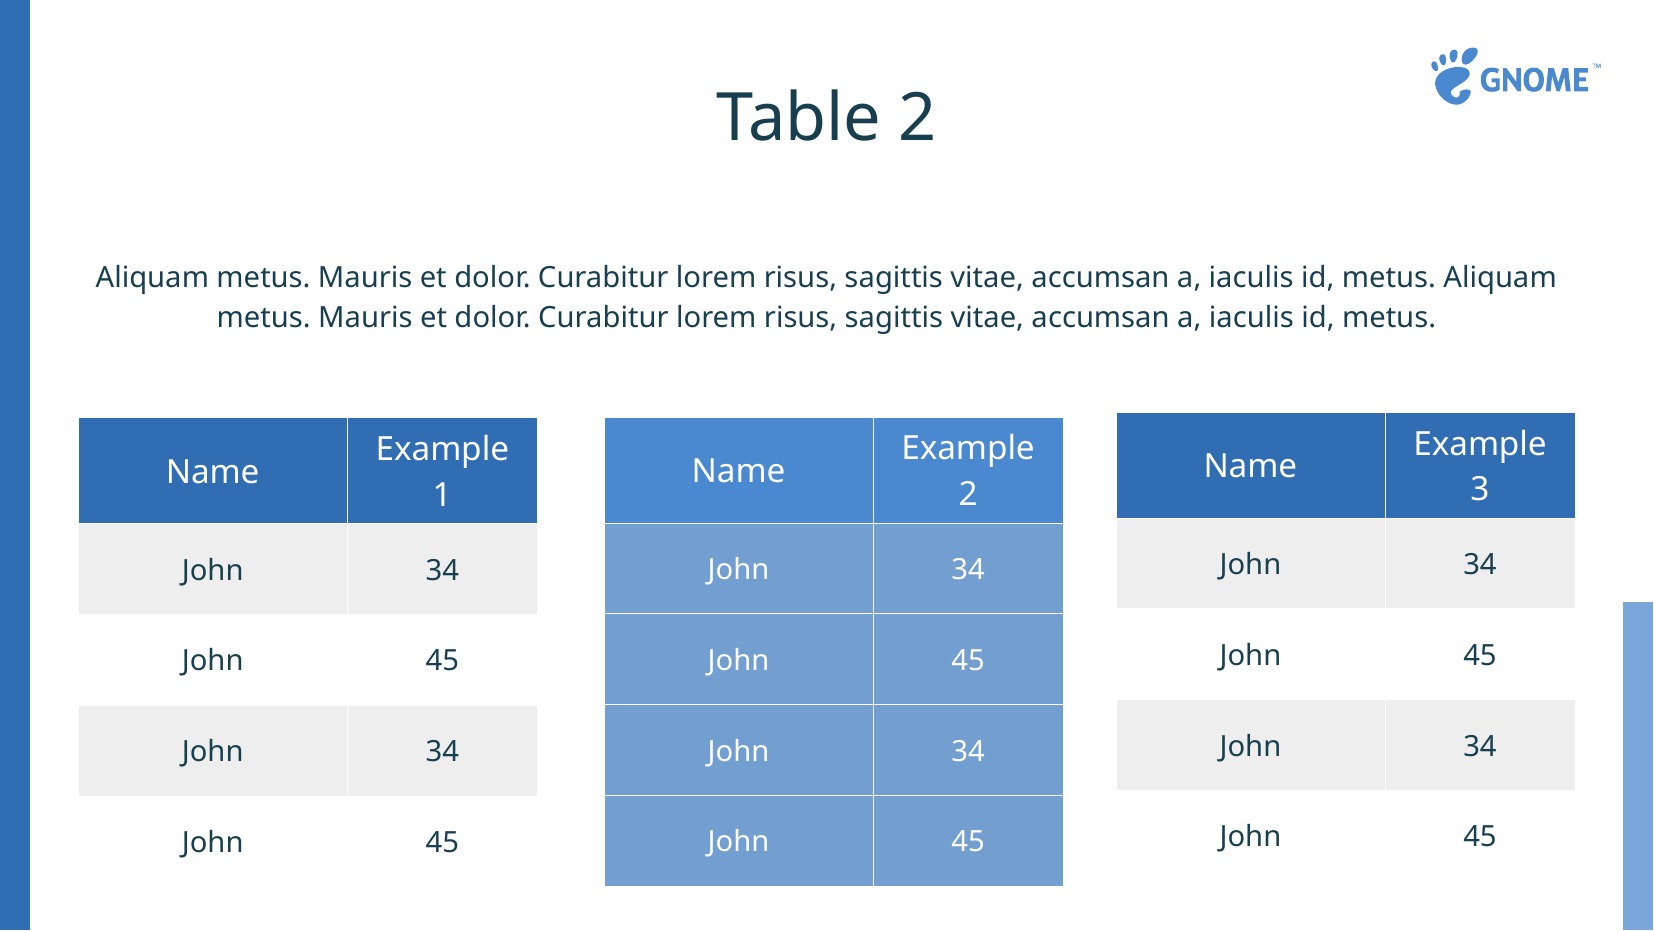

# Table 2
Aliquam metus. Mauris et dolor. Curabitur lorem risus, sagittis vitae, accumsan a, iaculis id, metus. Aliquam metus. Mauris et dolor. Curabitur lorem risus, sagittis vitae, accumsan a, iaculis id, metus.
| Name | Example 3 |
| --- | --- |
| John | 34 |
| John | 45 |
| John | 34 |
| John | 45 |
| Name | Example 2 |
| --- | --- |
| John | 34 |
| John | 45 |
| John | 34 |
| John | 45 |
| Name | Example 1 |
| --- | --- |
| John | 34 |
| John | 45 |
| John | 34 |
| John | 45 |